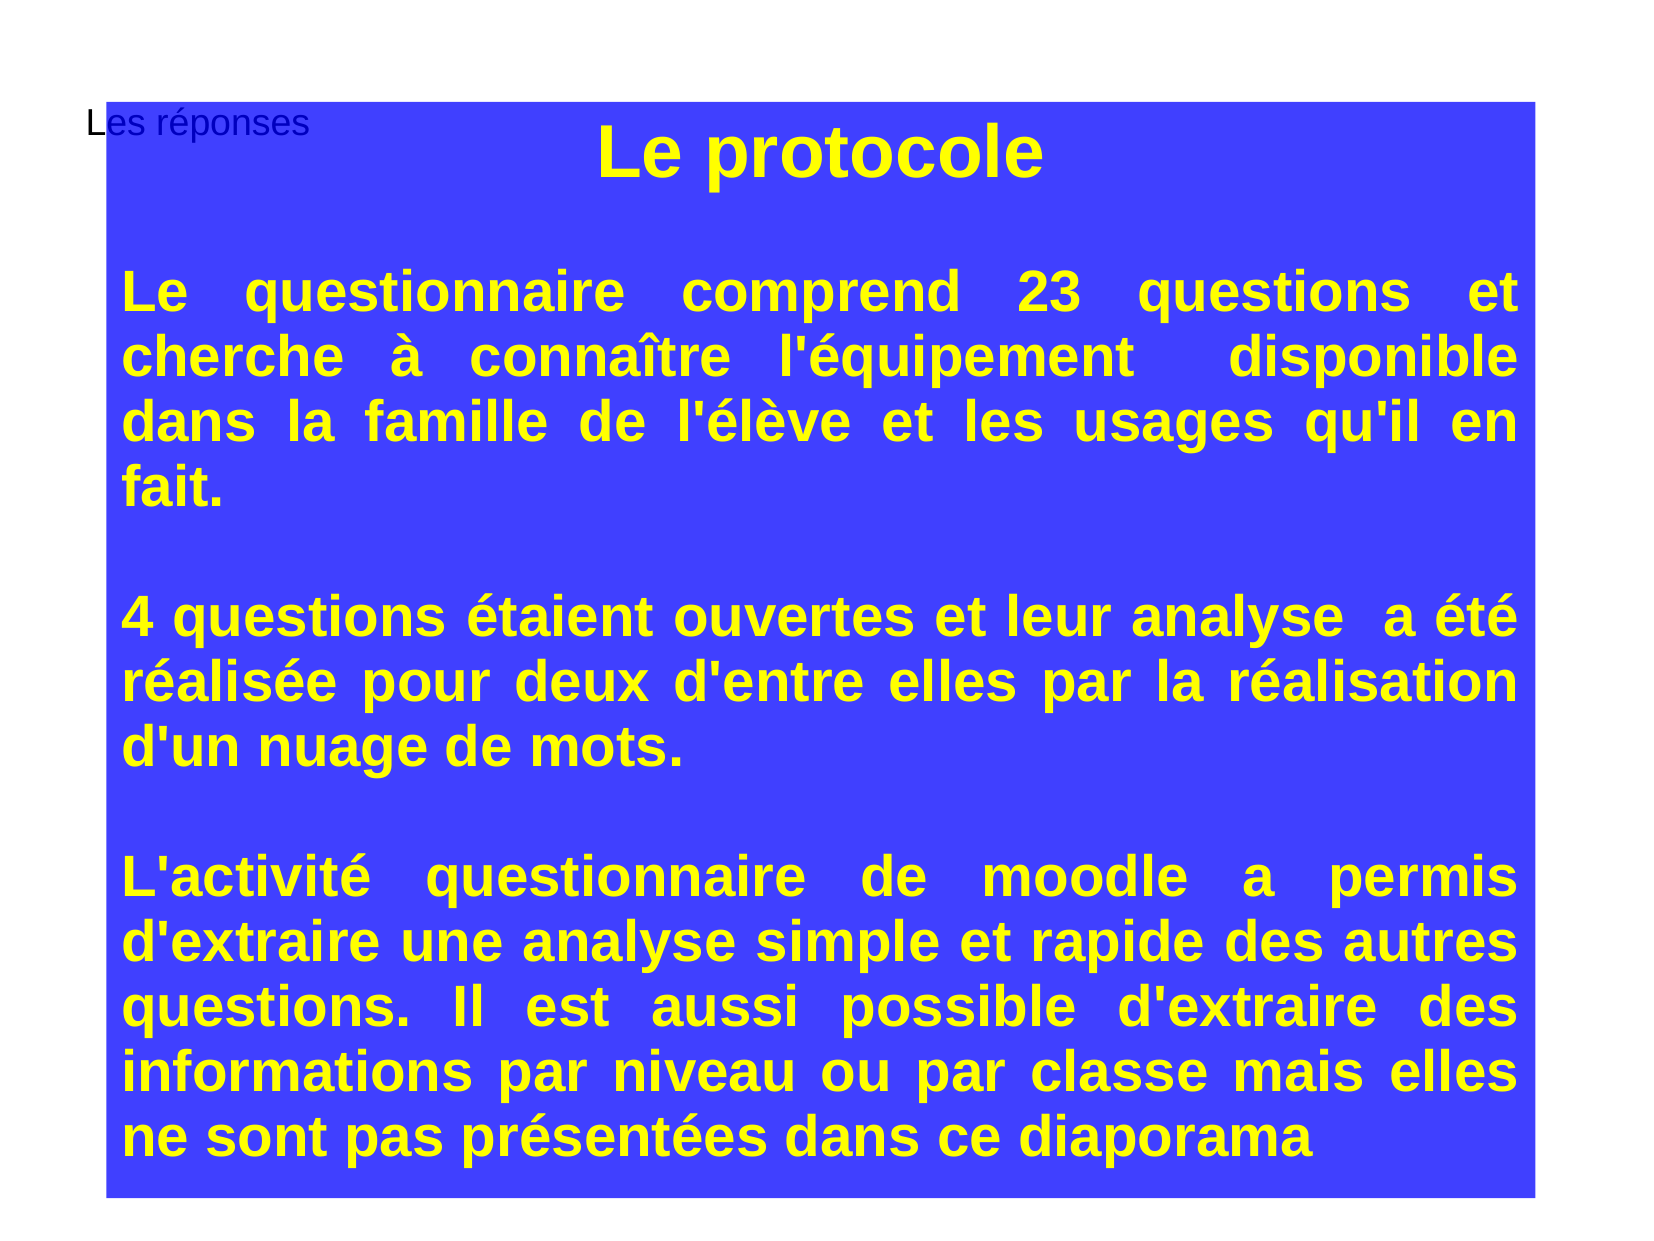

Les réponses
Le protocole
Le questionnaire comprend 23 questions et cherche à connaître l'équipement disponible dans la famille de l'élève et les usages qu'il en fait.
4 questions étaient ouvertes et leur analyse a été réalisée pour deux d'entre elles par la réalisation d'un nuage de mots.
L'activité questionnaire de moodle a permis d'extraire une analyse simple et rapide des autres questions. Il est aussi possible d'extraire des informations par niveau ou par classe mais elles ne sont pas présentées dans ce diaporama